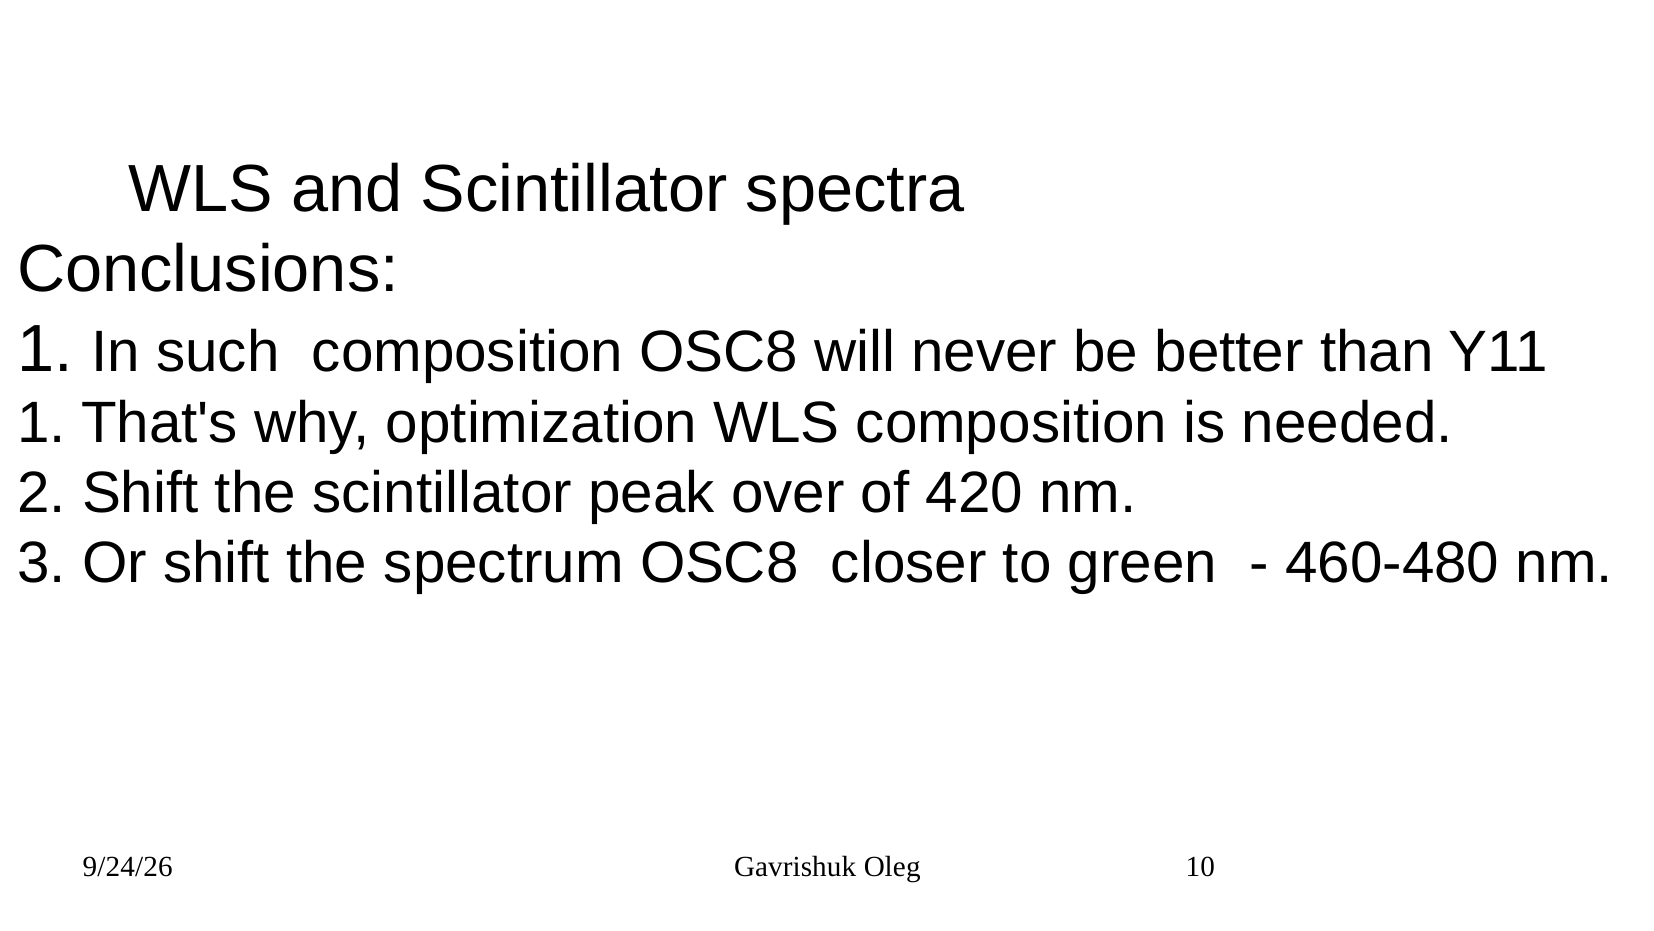

# WLS and Scintillator spectra Conclusions: 1. In such composition OSC8 will never be better than Y11 1. That's why, optimization WLS composition is needed. 2. Shift the scintillator peak over of 420 nm. 3. Or shift the spectrum OSC8 closer to green - 460-480 nm.
Gavrishuk Oleg